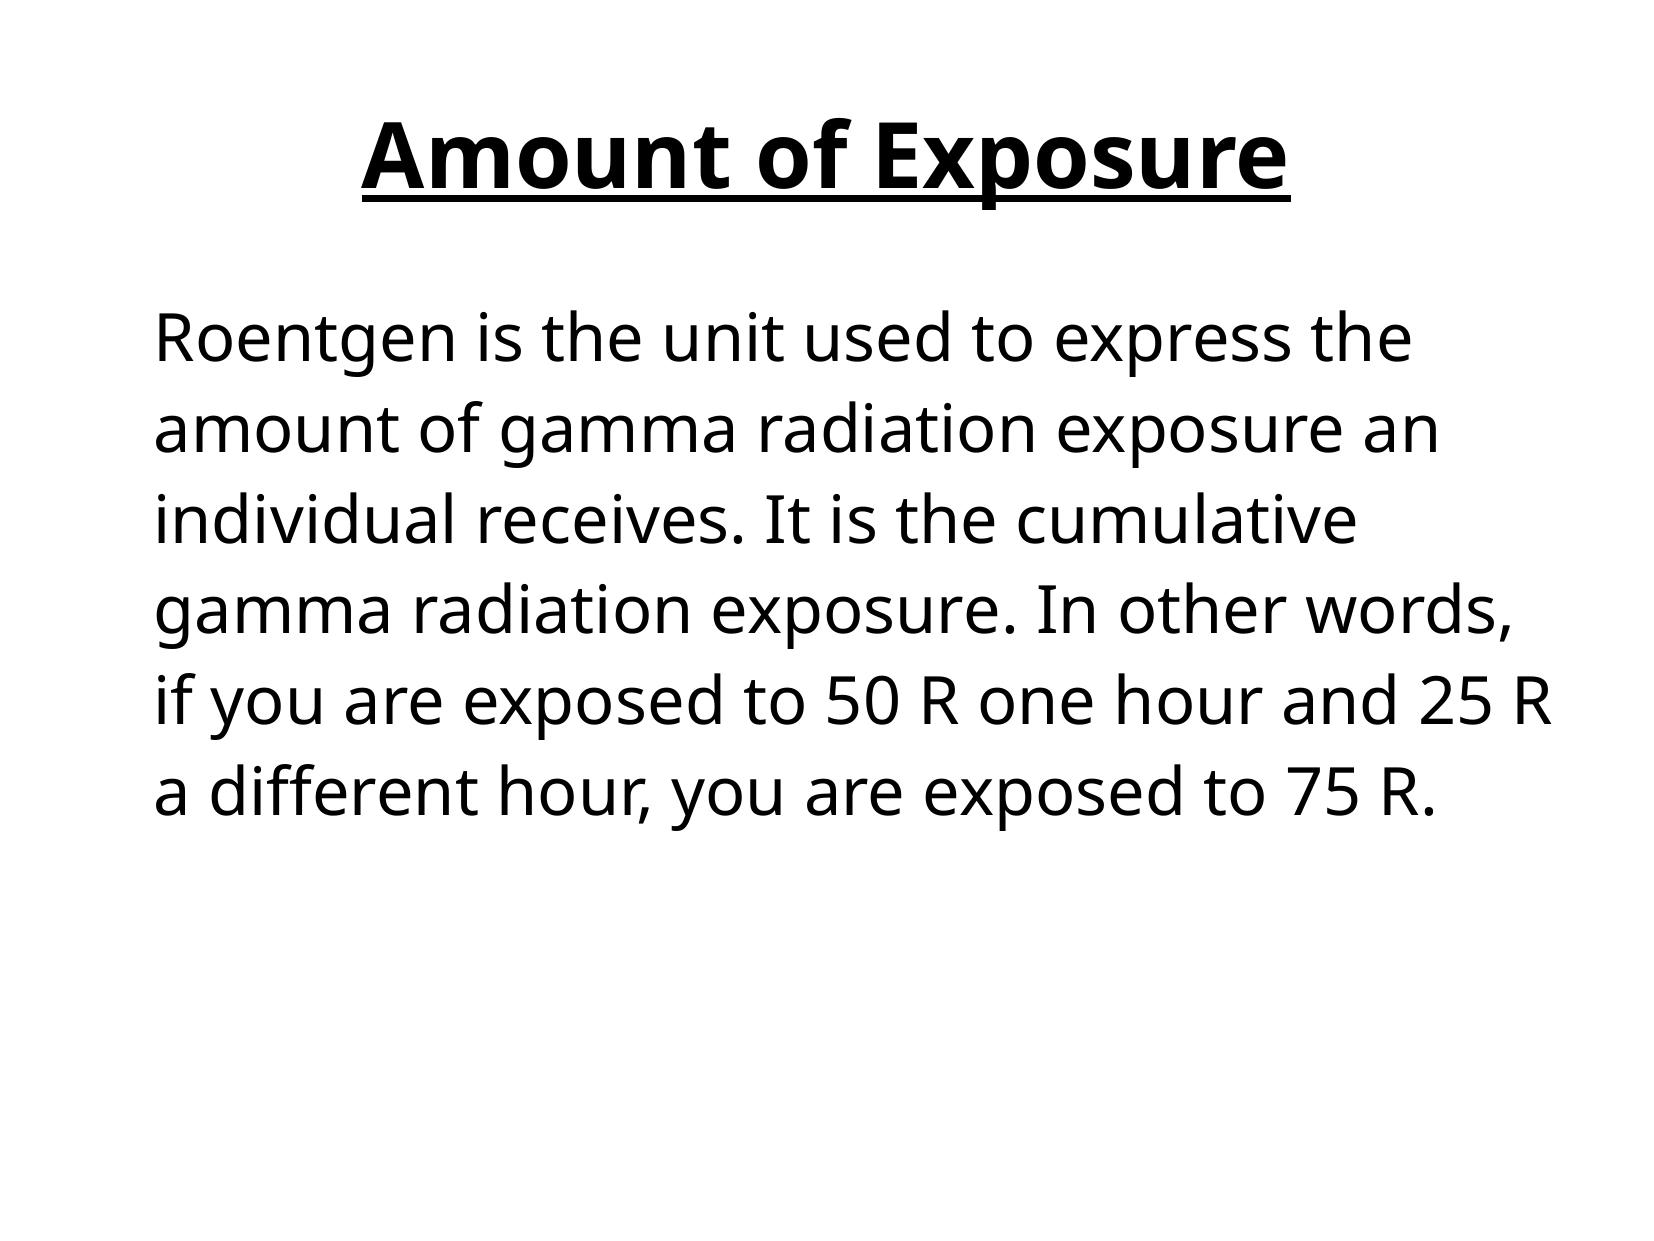

# Amount of Exposure
Roentgen is the unit used to express the amount of gamma radiation exposure an individual receives. It is the cumulative gamma radiation exposure. In other words, if you are exposed to 50 R one hour and 25 R a different hour, you are exposed to 75 R.